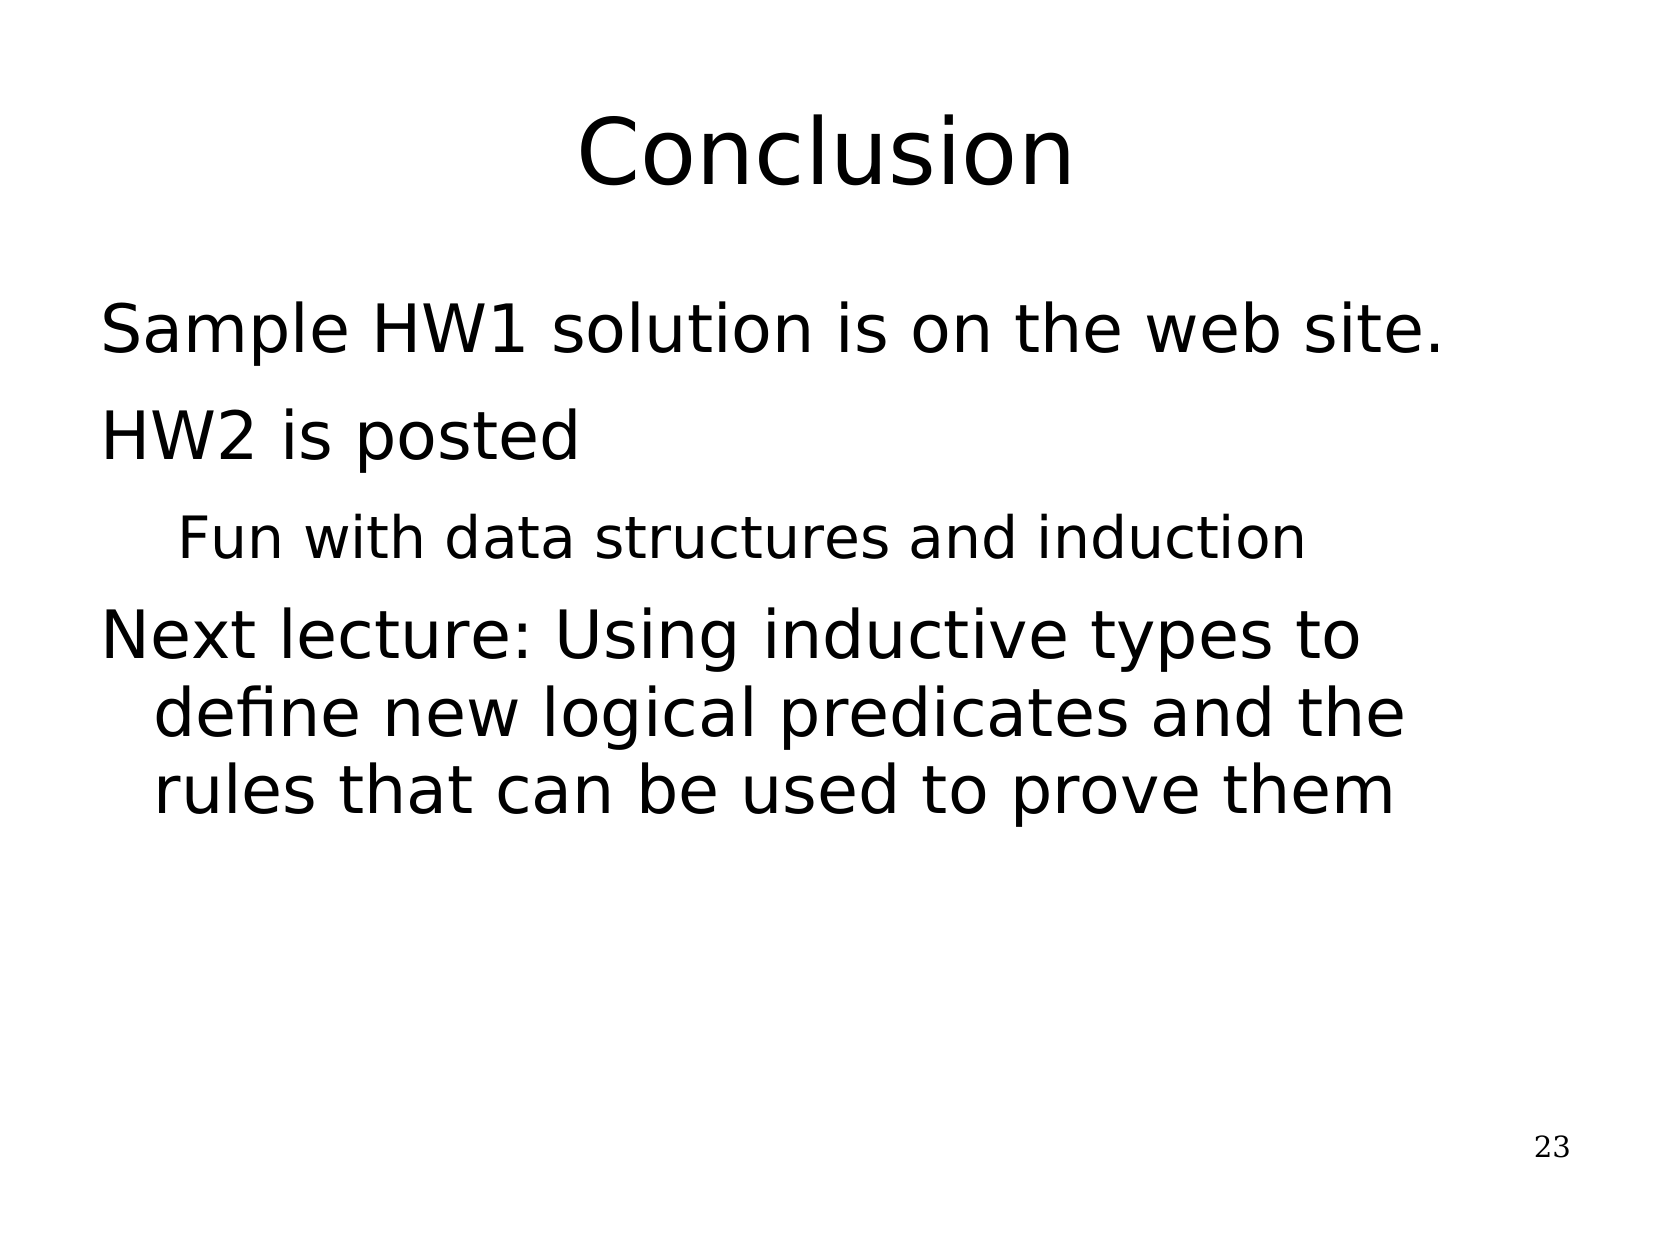

# Conclusion
Sample HW1 solution is on the web site.
HW2 is posted
Fun with data structures and induction
Next lecture: Using inductive types to define new logical predicates and the rules that can be used to prove them
23